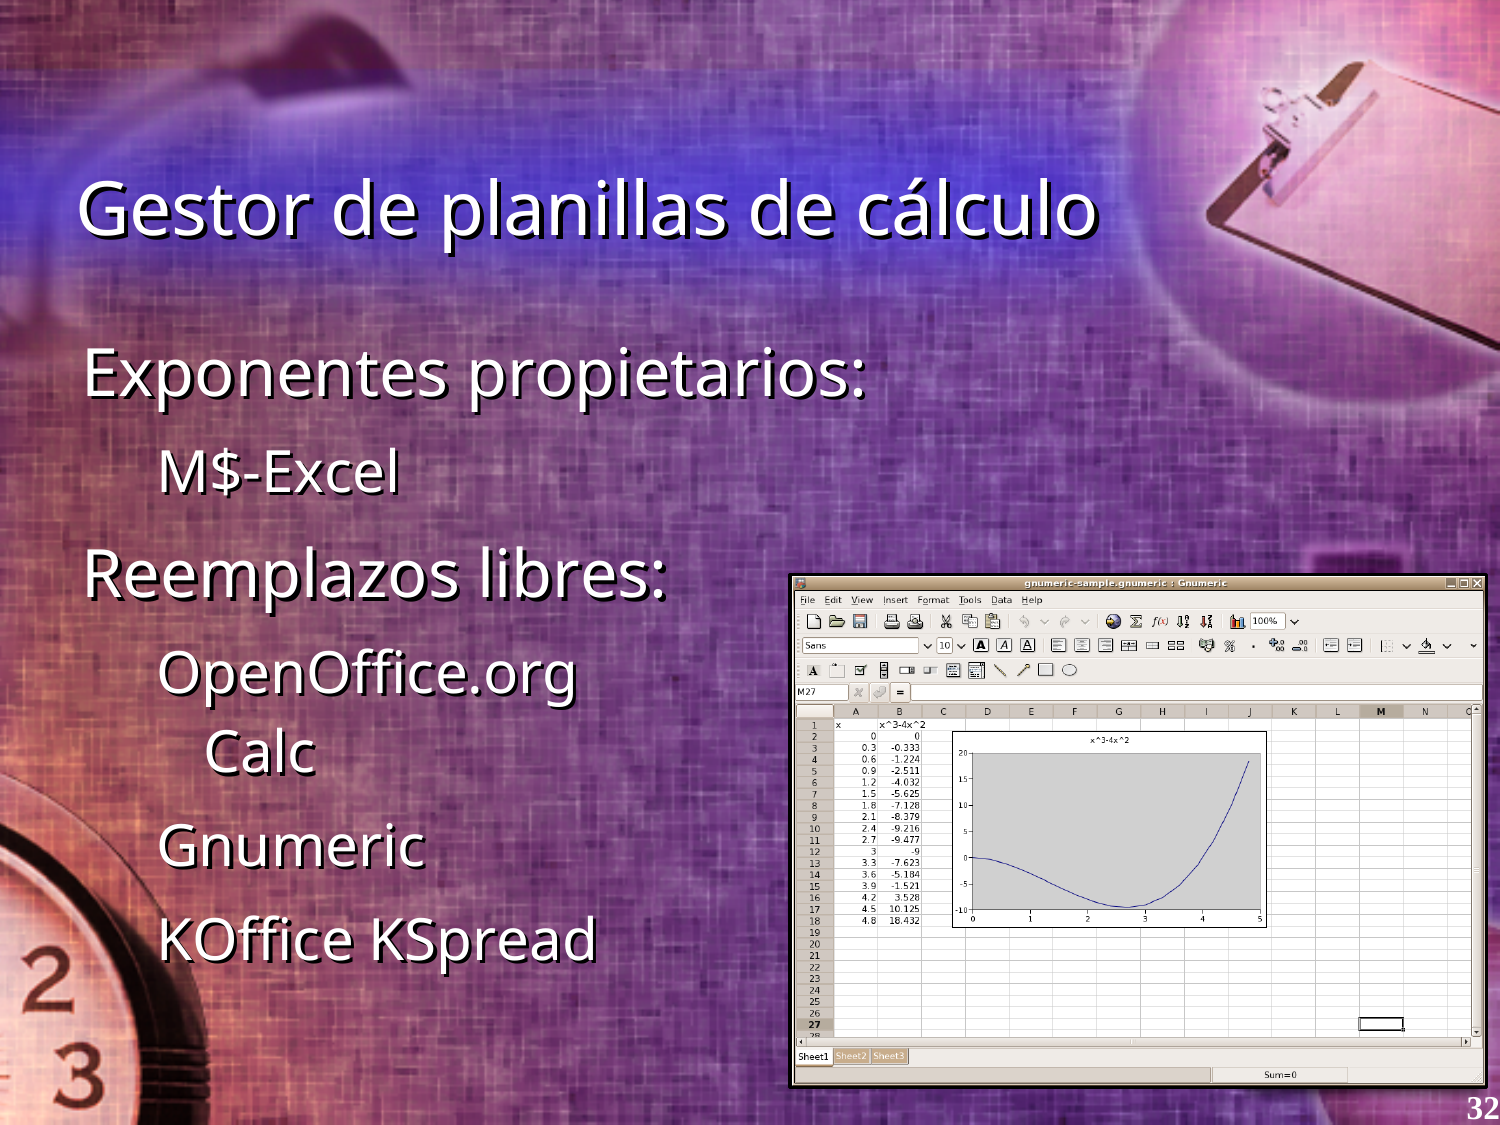

# Gestor de planillas de cálculo
Exponentes propietarios:
M$-Excel
Reemplazos libres:
OpenOffice.org
Calc
Gnumeric
KOffice KSpread
32